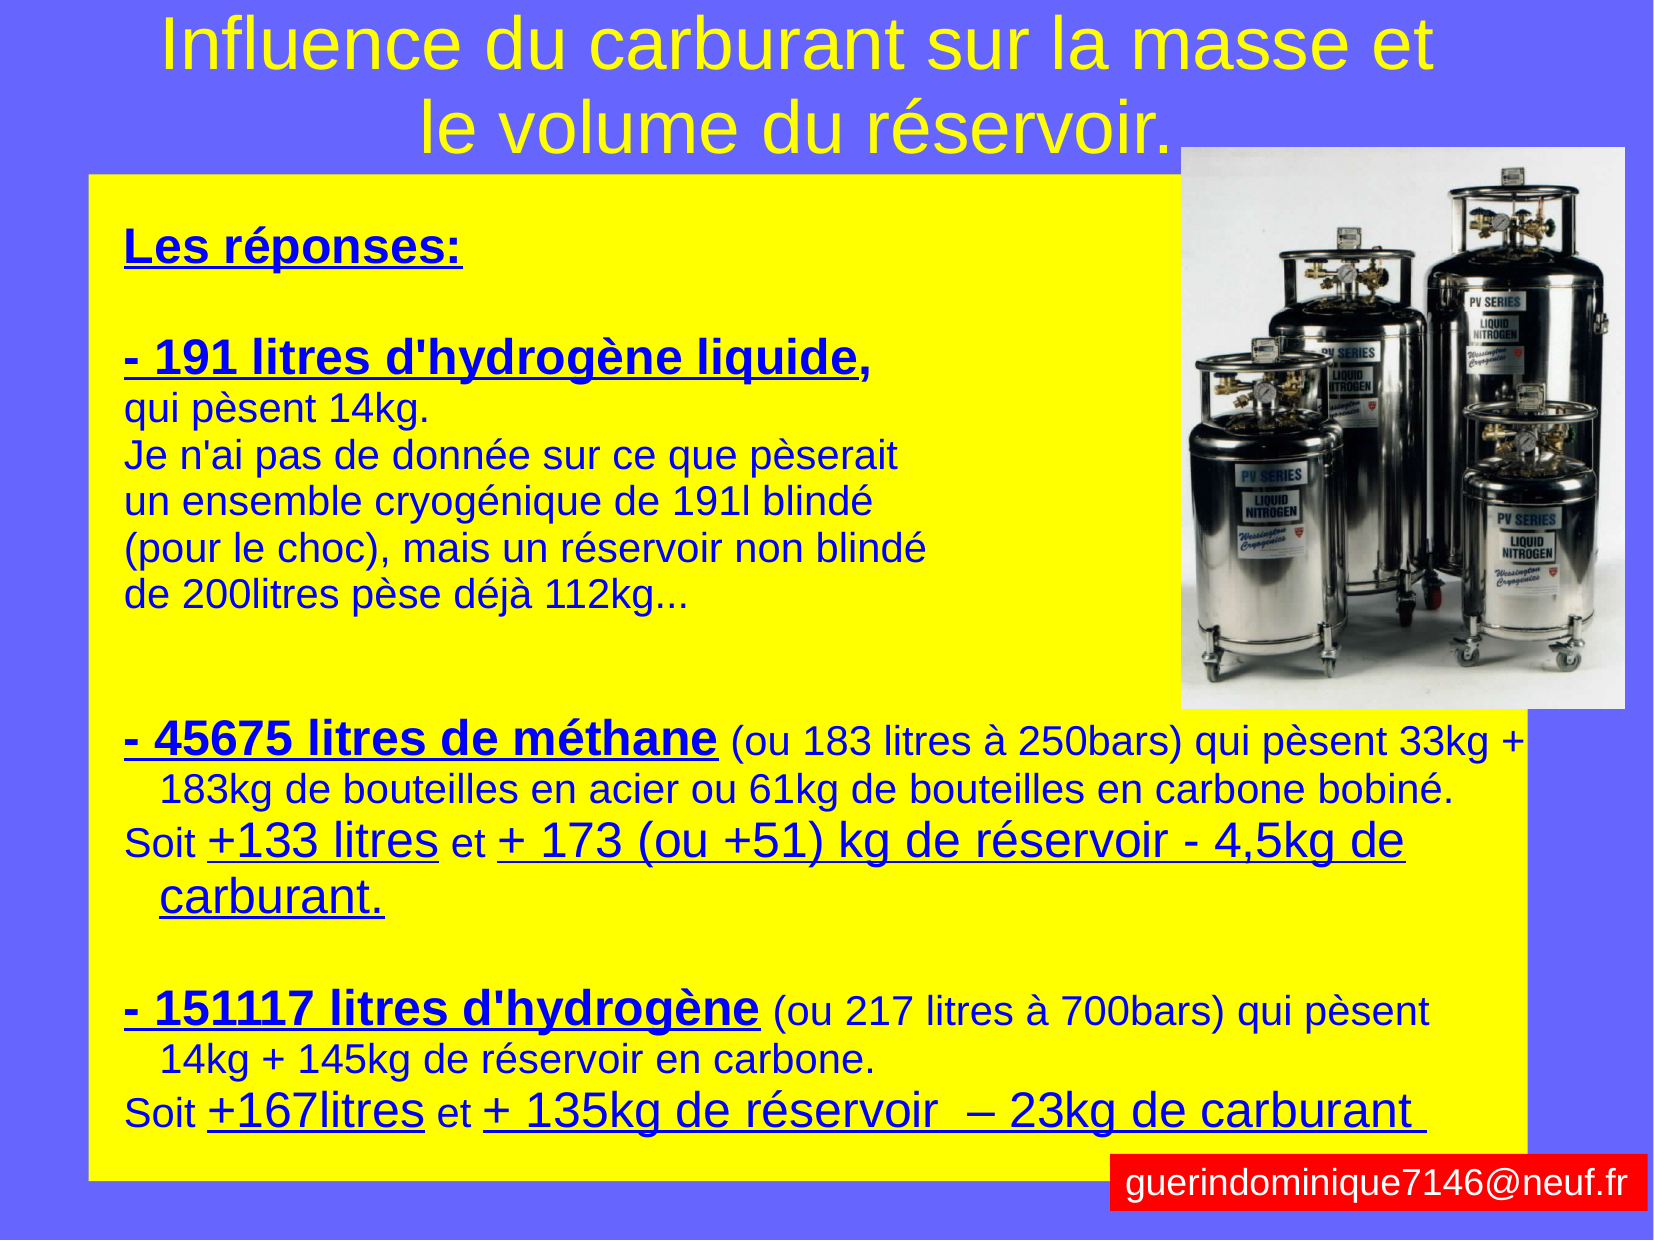

# Influence du carburant sur la masse et le volume du réservoir.
Les réponses:
- 191 litres d'hydrogène liquide,
qui pèsent 14kg.
Je n'ai pas de donnée sur ce que pèserait
un ensemble cryogénique de 191l blindé
(pour le choc), mais un réservoir non blindé
de 200litres pèse déjà 112kg...
- 45675 litres de méthane (ou 183 litres à 250bars) qui pèsent 33kg + 183kg de bouteilles en acier ou 61kg de bouteilles en carbone bobiné.
Soit +133 litres et + 173 (ou +51) kg de réservoir - 4,5kg de carburant.
- 151117 litres d'hydrogène (ou 217 litres à 700bars) qui pèsent 14kg + 145kg de réservoir en carbone.
Soit +167litres et + 135kg de réservoir – 23kg de carburant
guerindominique7146@neuf.fr